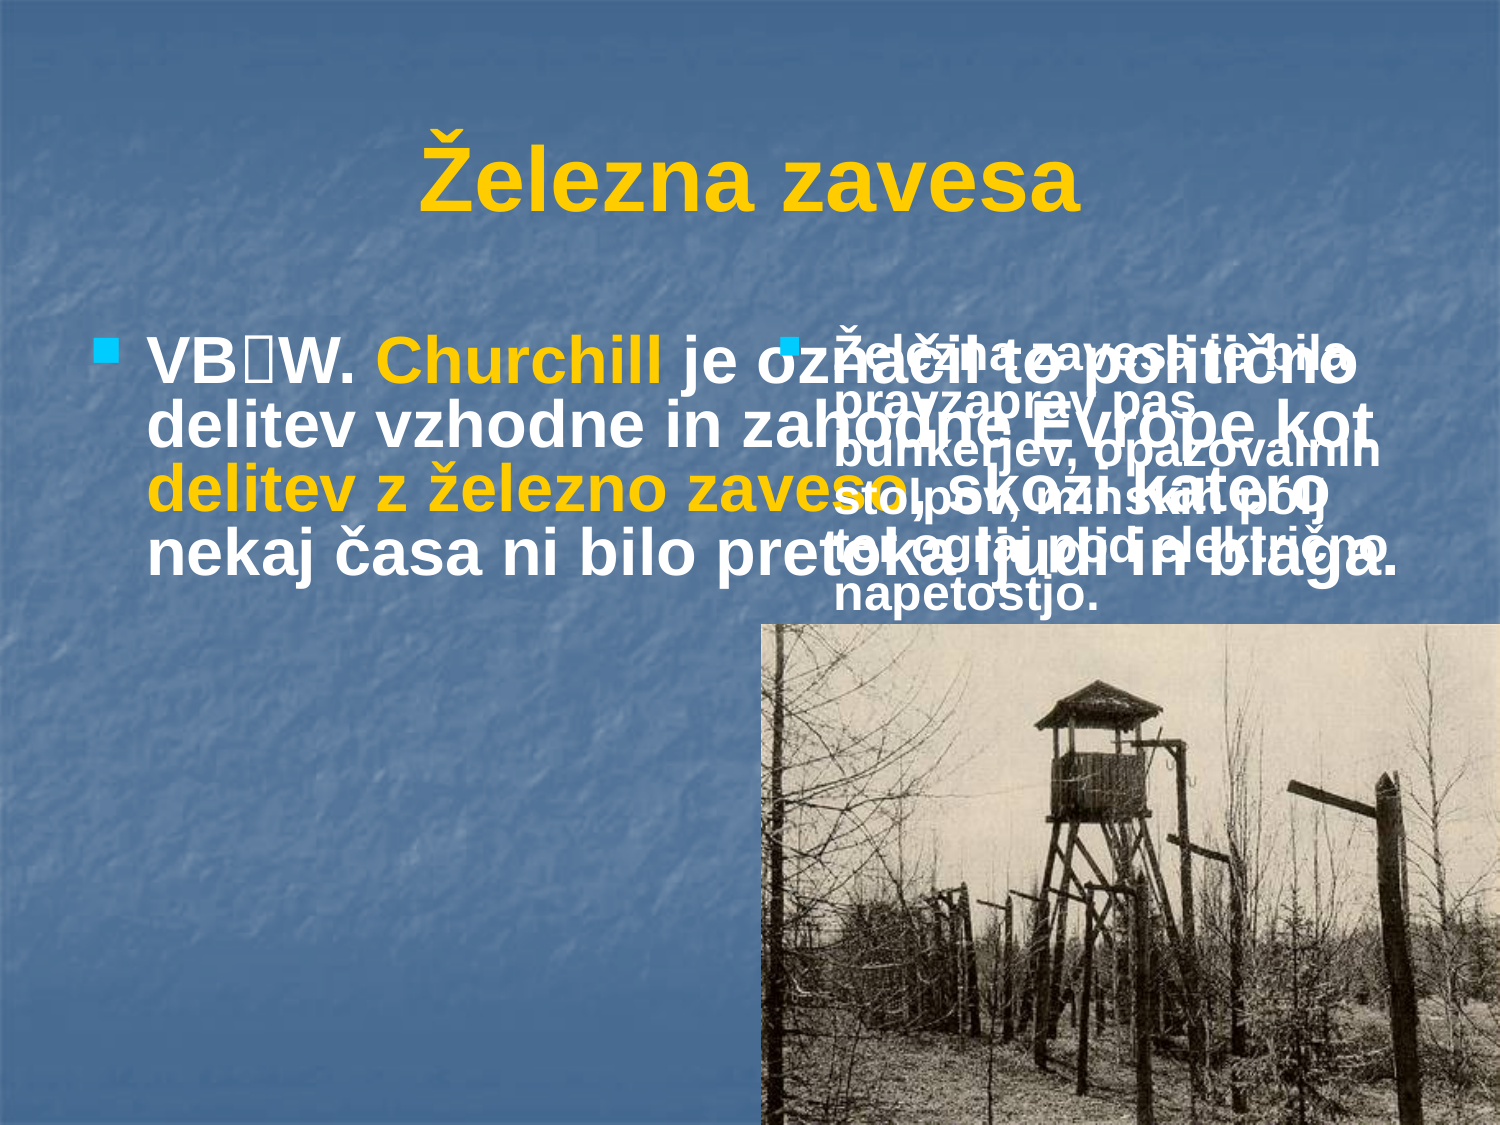

# Železna zavesa
VBW. Churchill je označil to politično delitev vzhodne in zahodne Evrope kot delitev z železno zaveso, skozi katero nekaj časa ni bilo pretoka ljudi in blaga.
Železna zavesa je bila pravzaprav pas bunkerjev, opazovalnih stolpov, minskih polj ter ograj pod električno napetostjo.